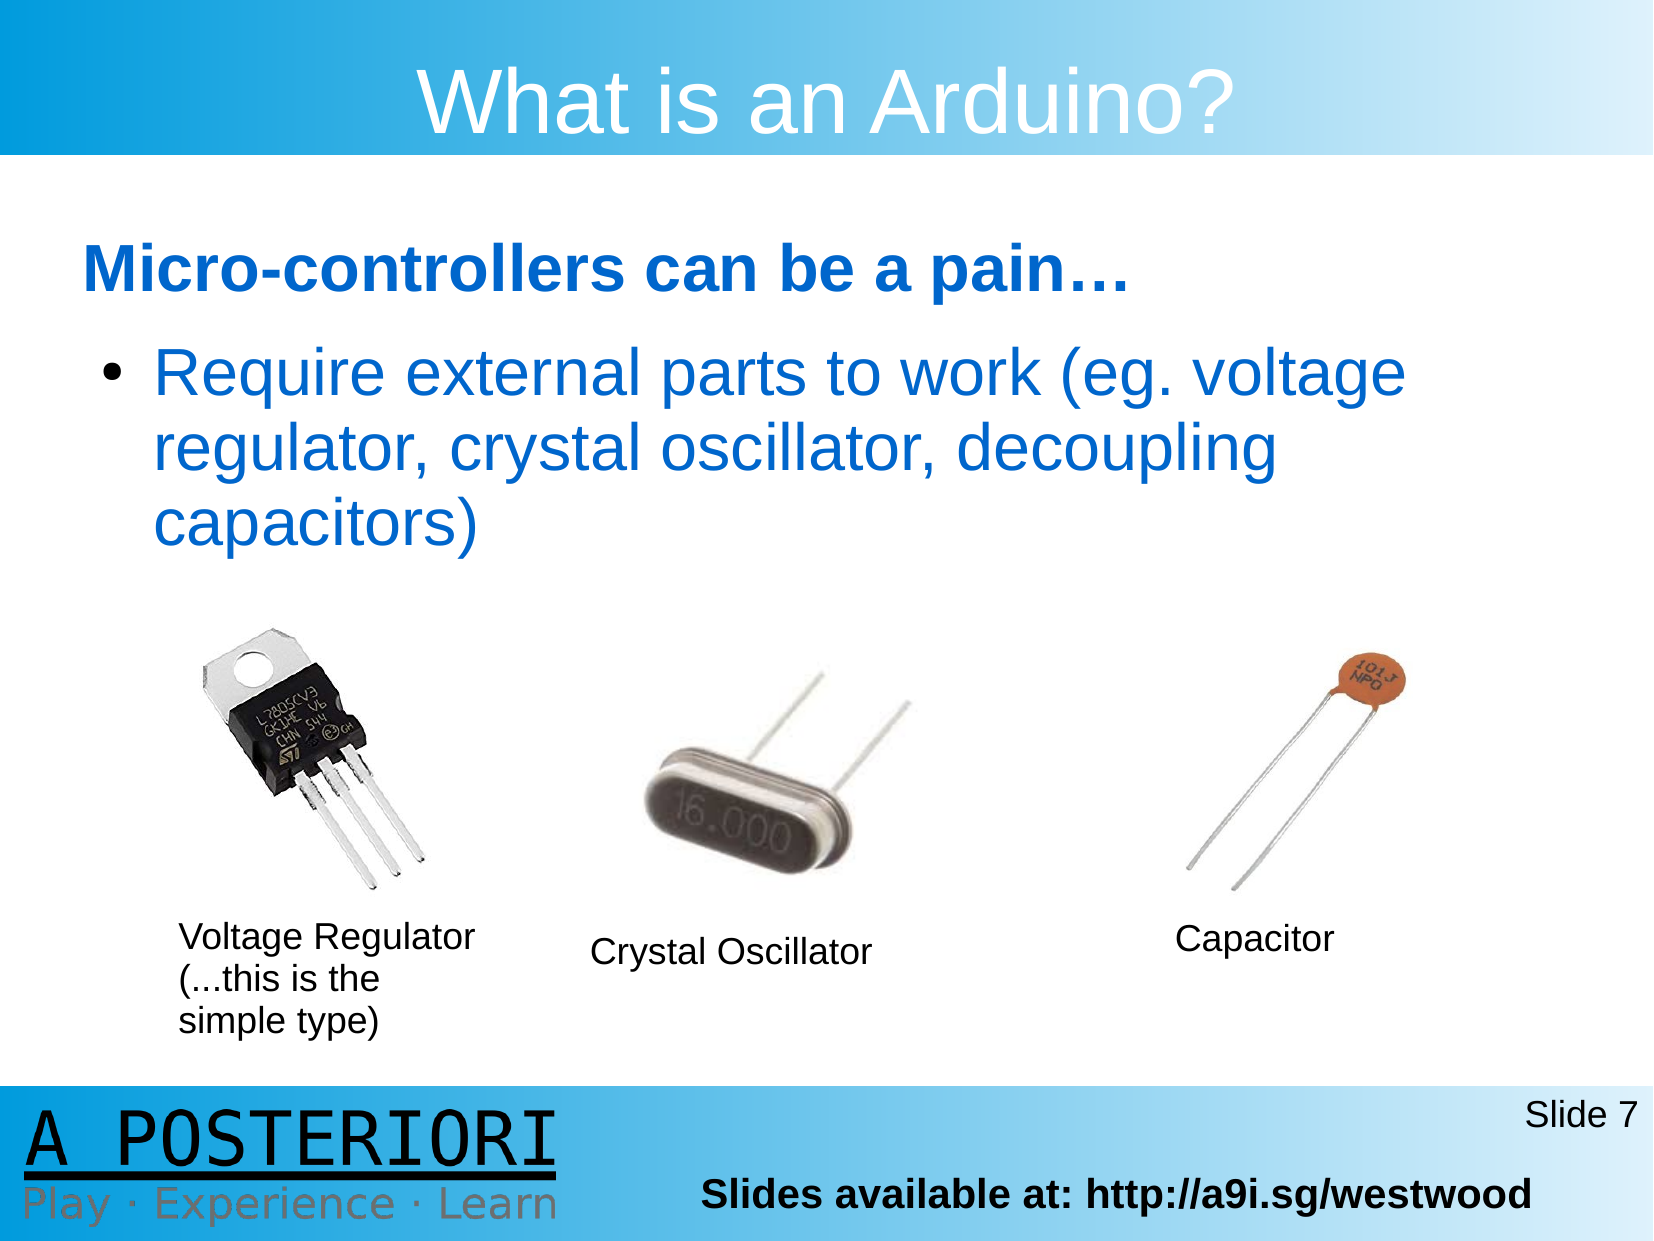

# What is an Arduino?
Micro-controllers can be a pain…
Require external parts to work (eg. voltage regulator, crystal oscillator, decoupling capacitors)
Voltage Regulator (...this is the simple type)
Capacitor
Crystal Oscillator